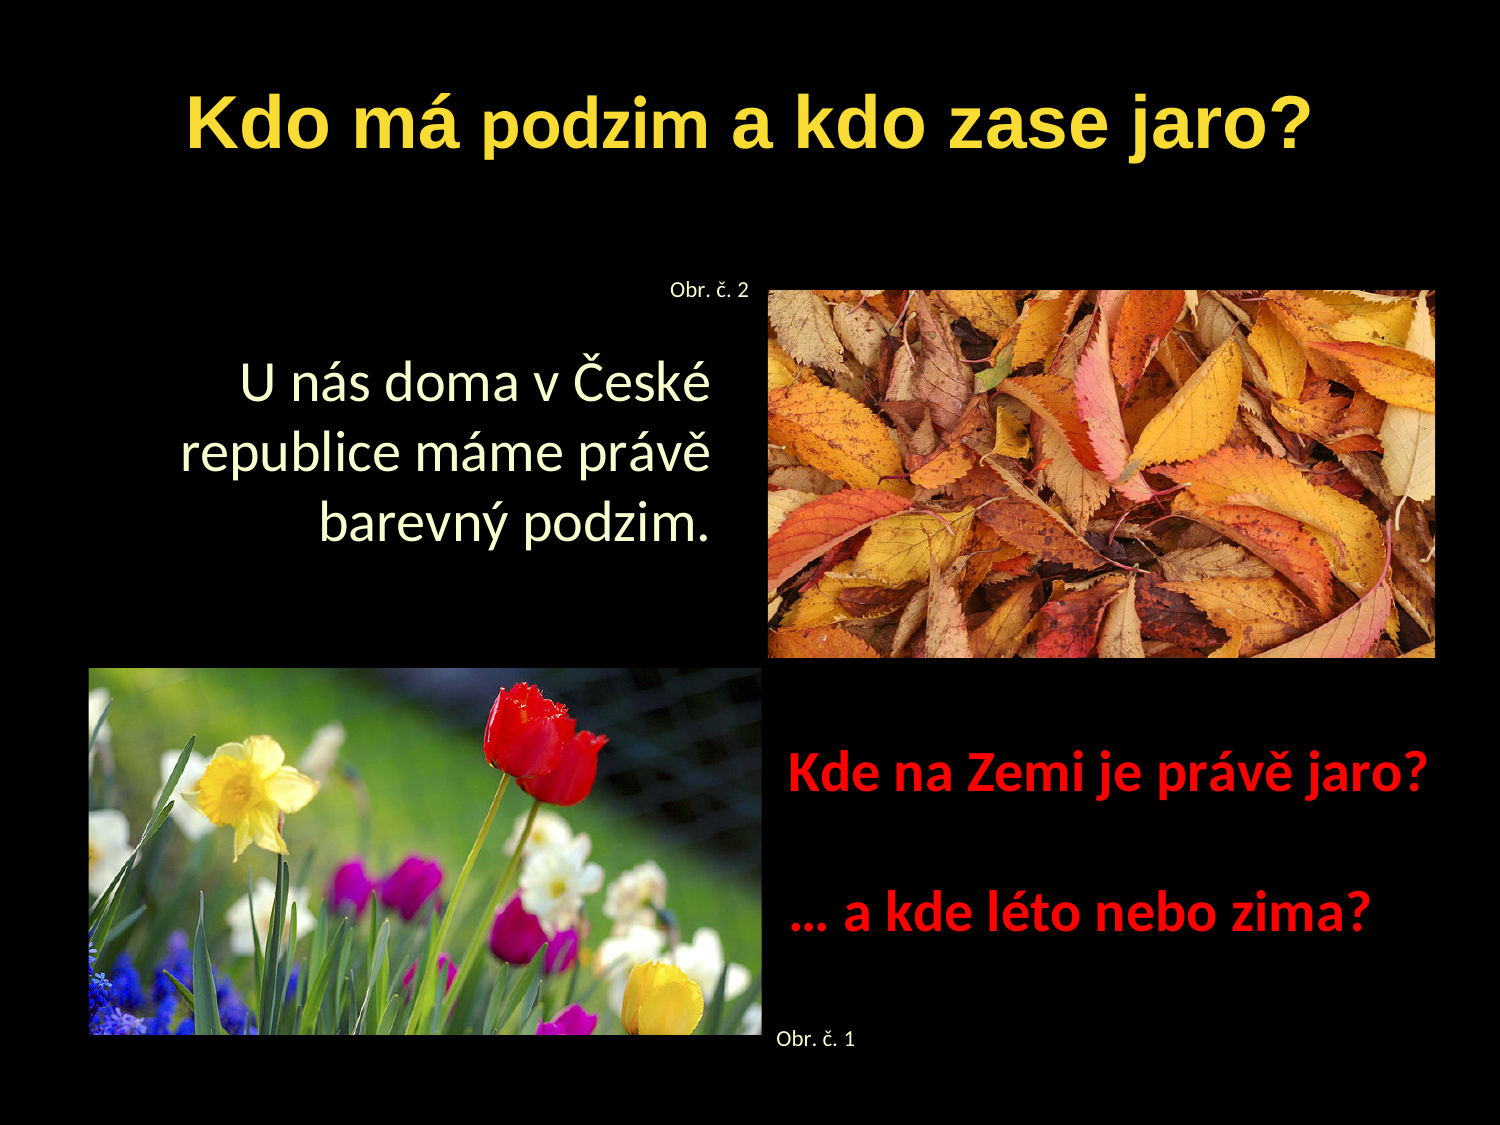

# Kdo má podzim a kdo zase jaro?
Obr. č. 2
U nás doma v České republice máme právě barevný podzim.
Kde na Zemi je právě jaro?
… a kde léto nebo zima?
Obr. č. 1